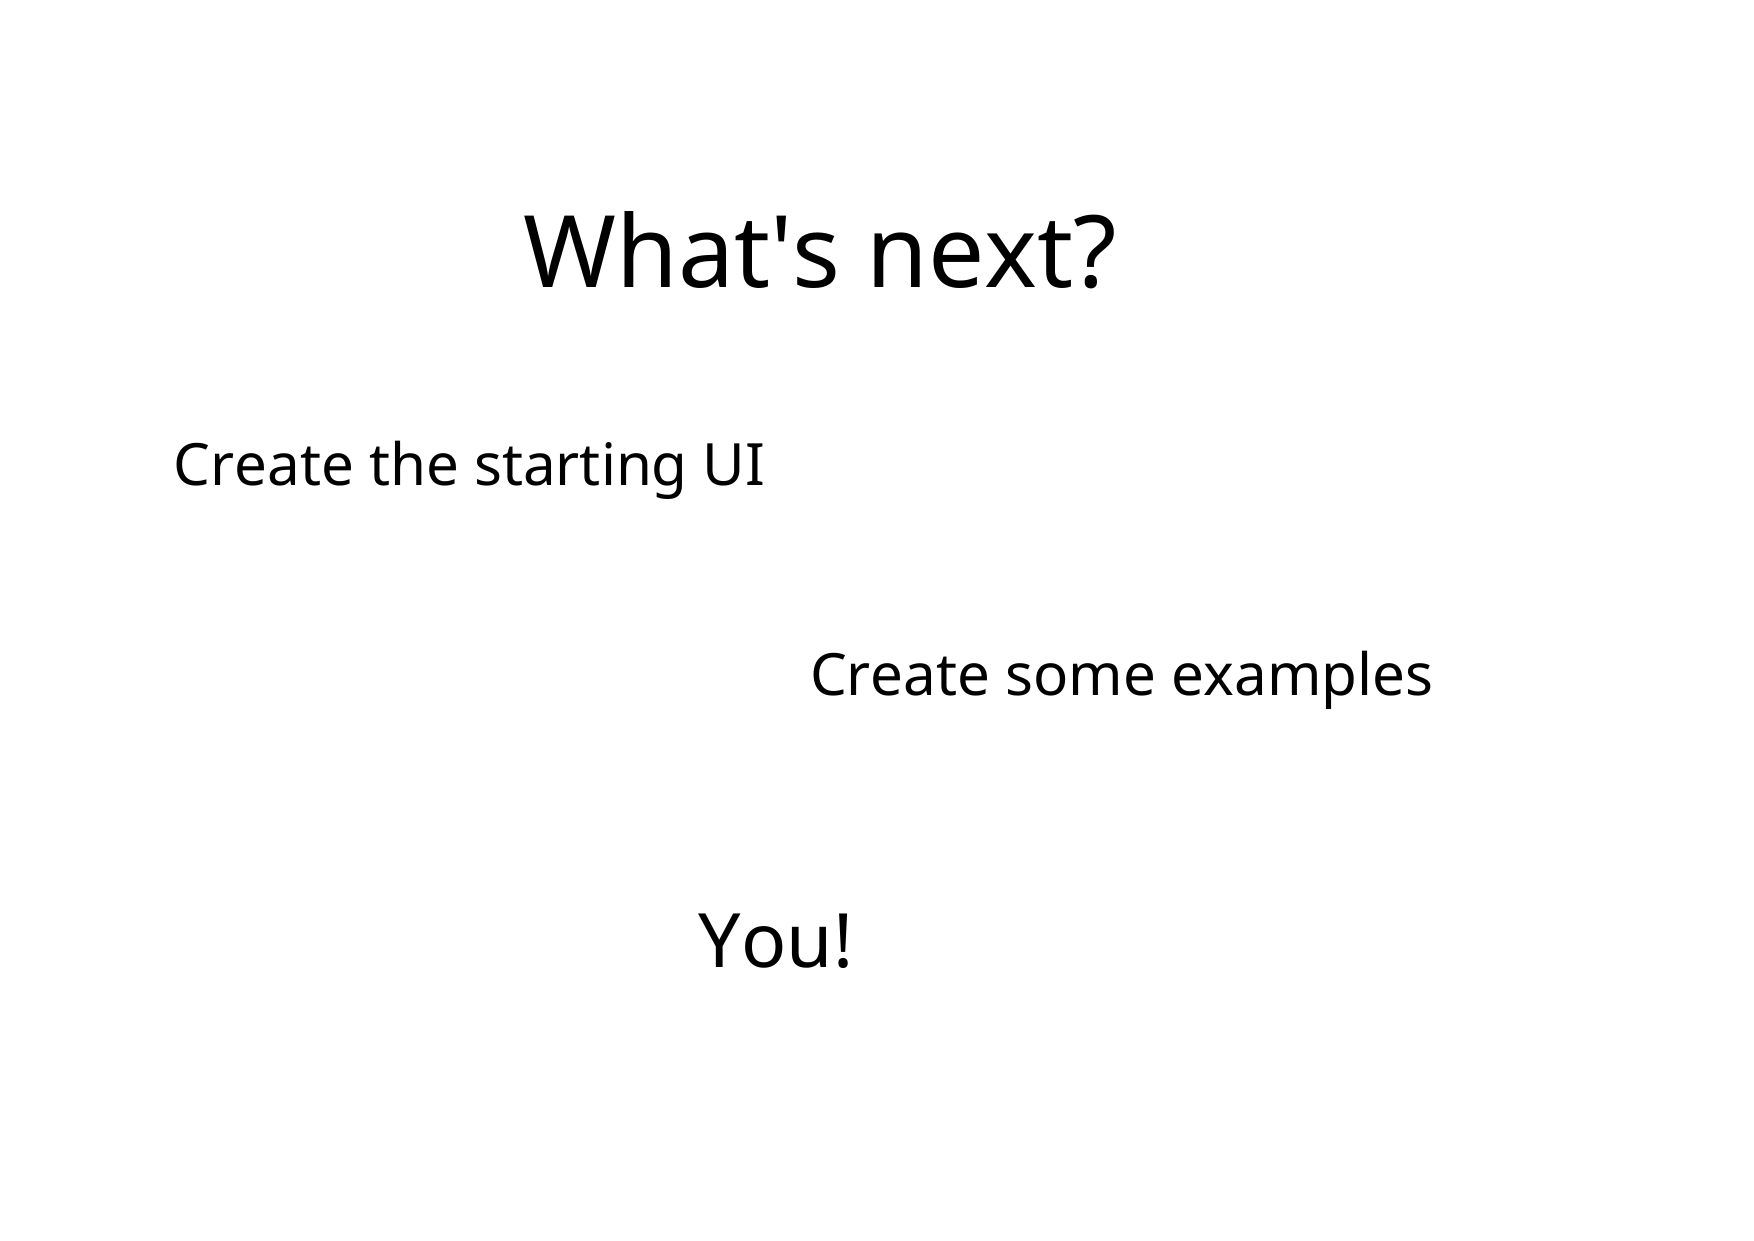

What's next?
Create the starting UI
Create some examples
You!